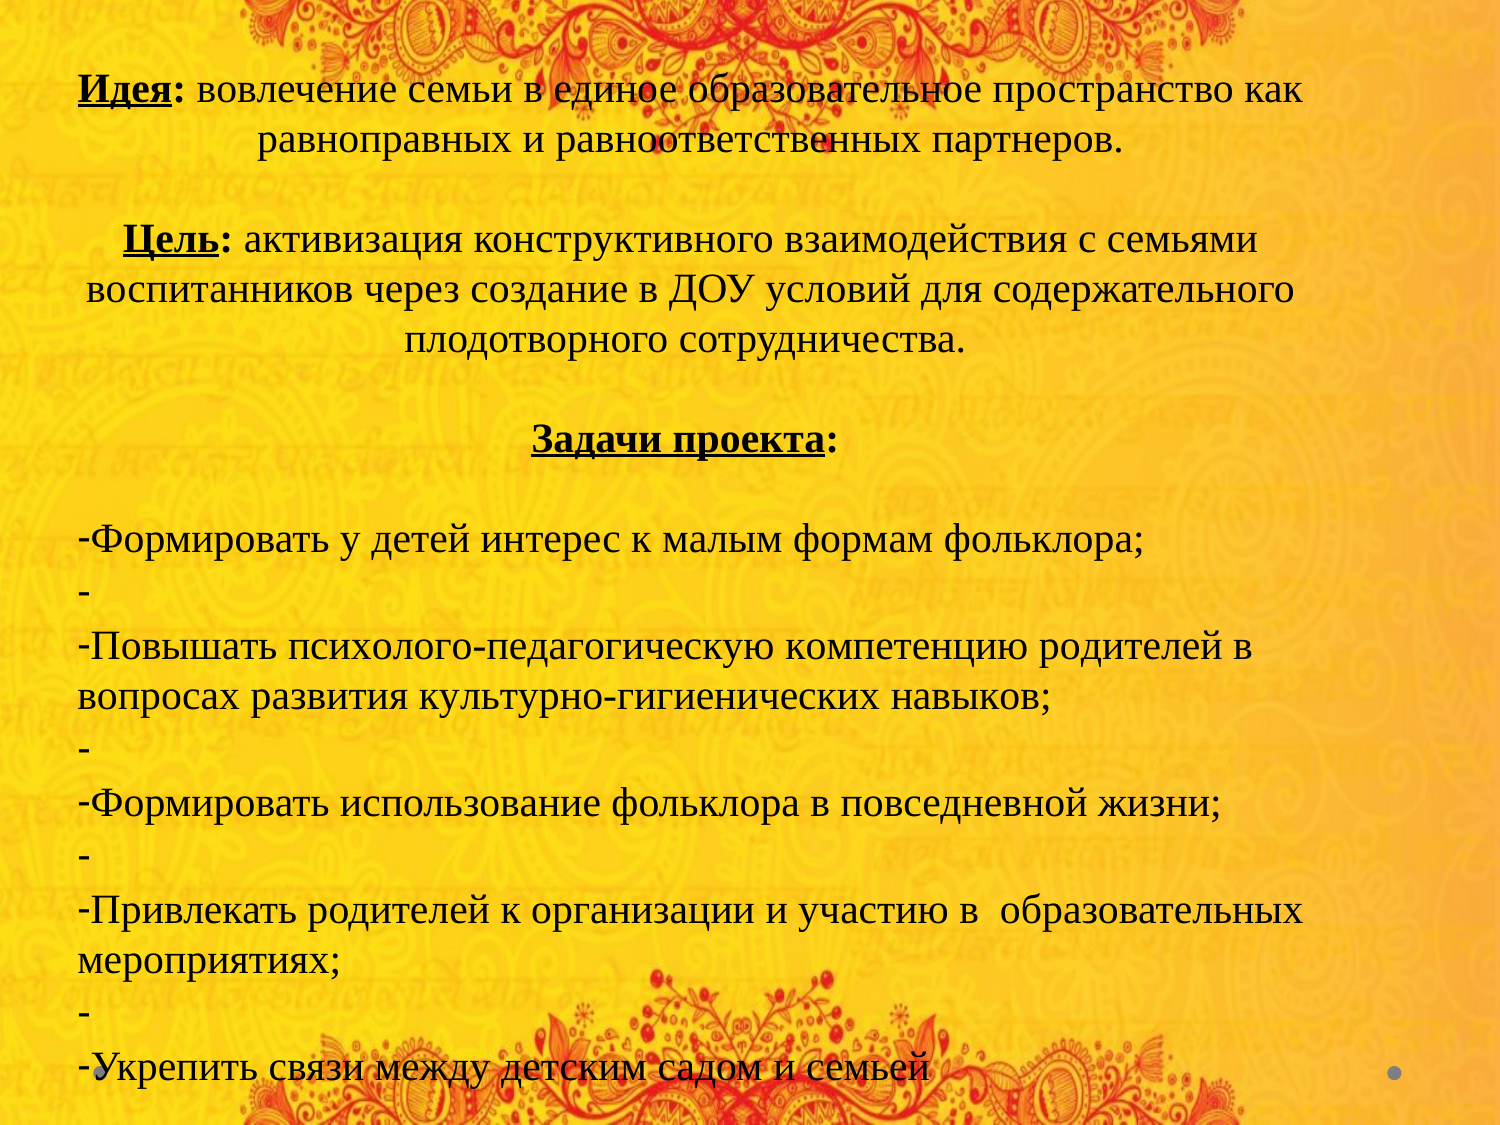

Идея: вовлечение семьи в единое образовательное пространство как равноправных и равноответственных партнеров.
Цель: активизация конструктивного взаимодействия с семьями воспитанников через создание в ДОУ условий для содержательного плодотворного сотрудничества.
Задачи проекта:
Формировать у детей интерес к малым формам фольклора;
Повышать психолого-педагогическую компетенцию родителей в вопросах развития культурно-гигиенических навыков;
Формировать использование фольклора в повседневной жизни;
Привлекать родителей к организации и участию в образовательных мероприятиях;
Укрепить связи между детским садом и семьей